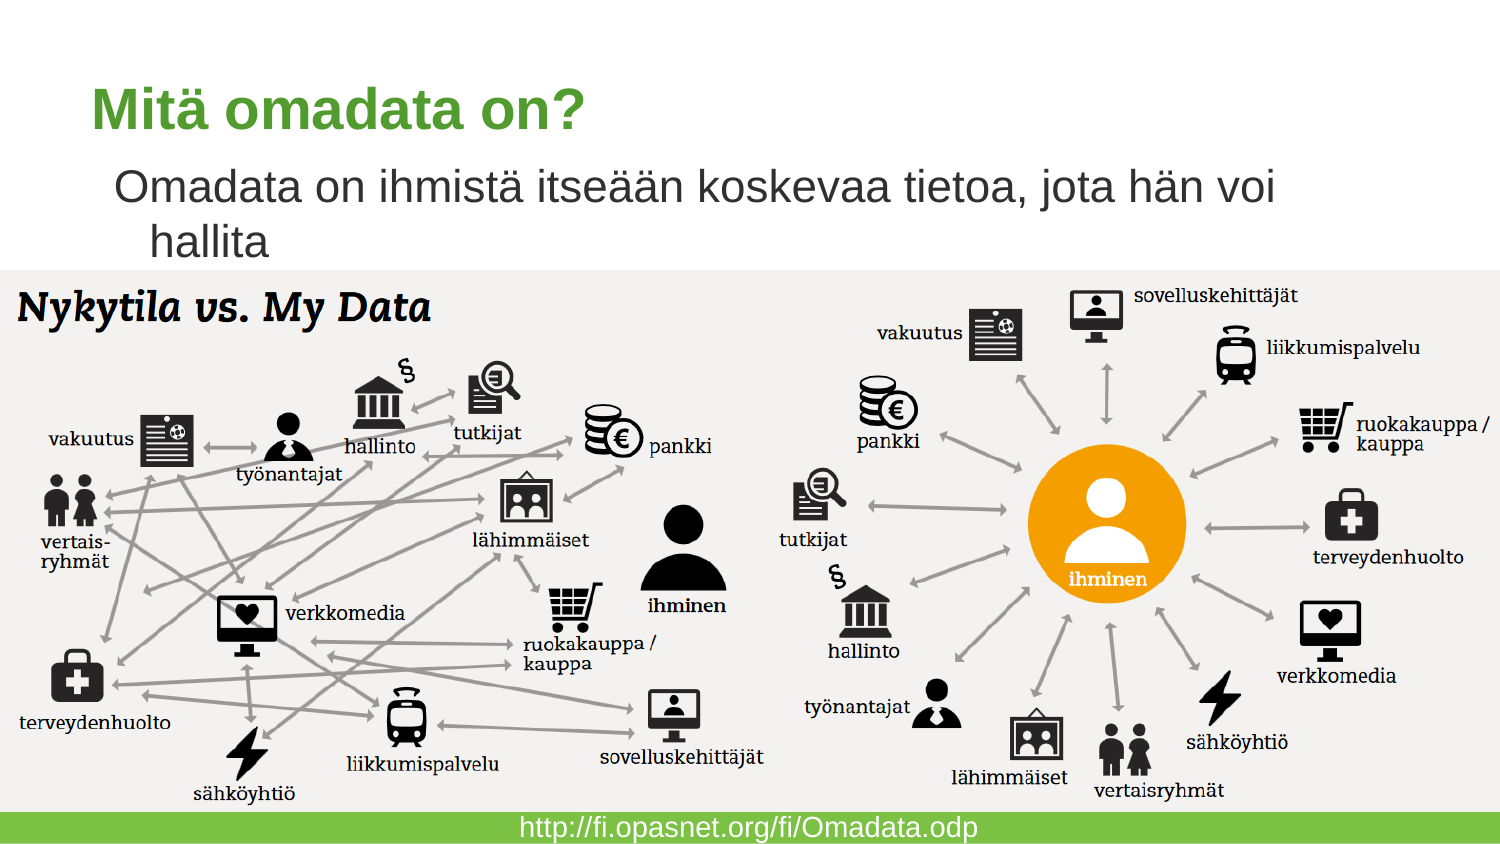

# Mitä omadata on?
Omadata on ihmistä itseään koskevaa tietoa, jota hän voi hallita